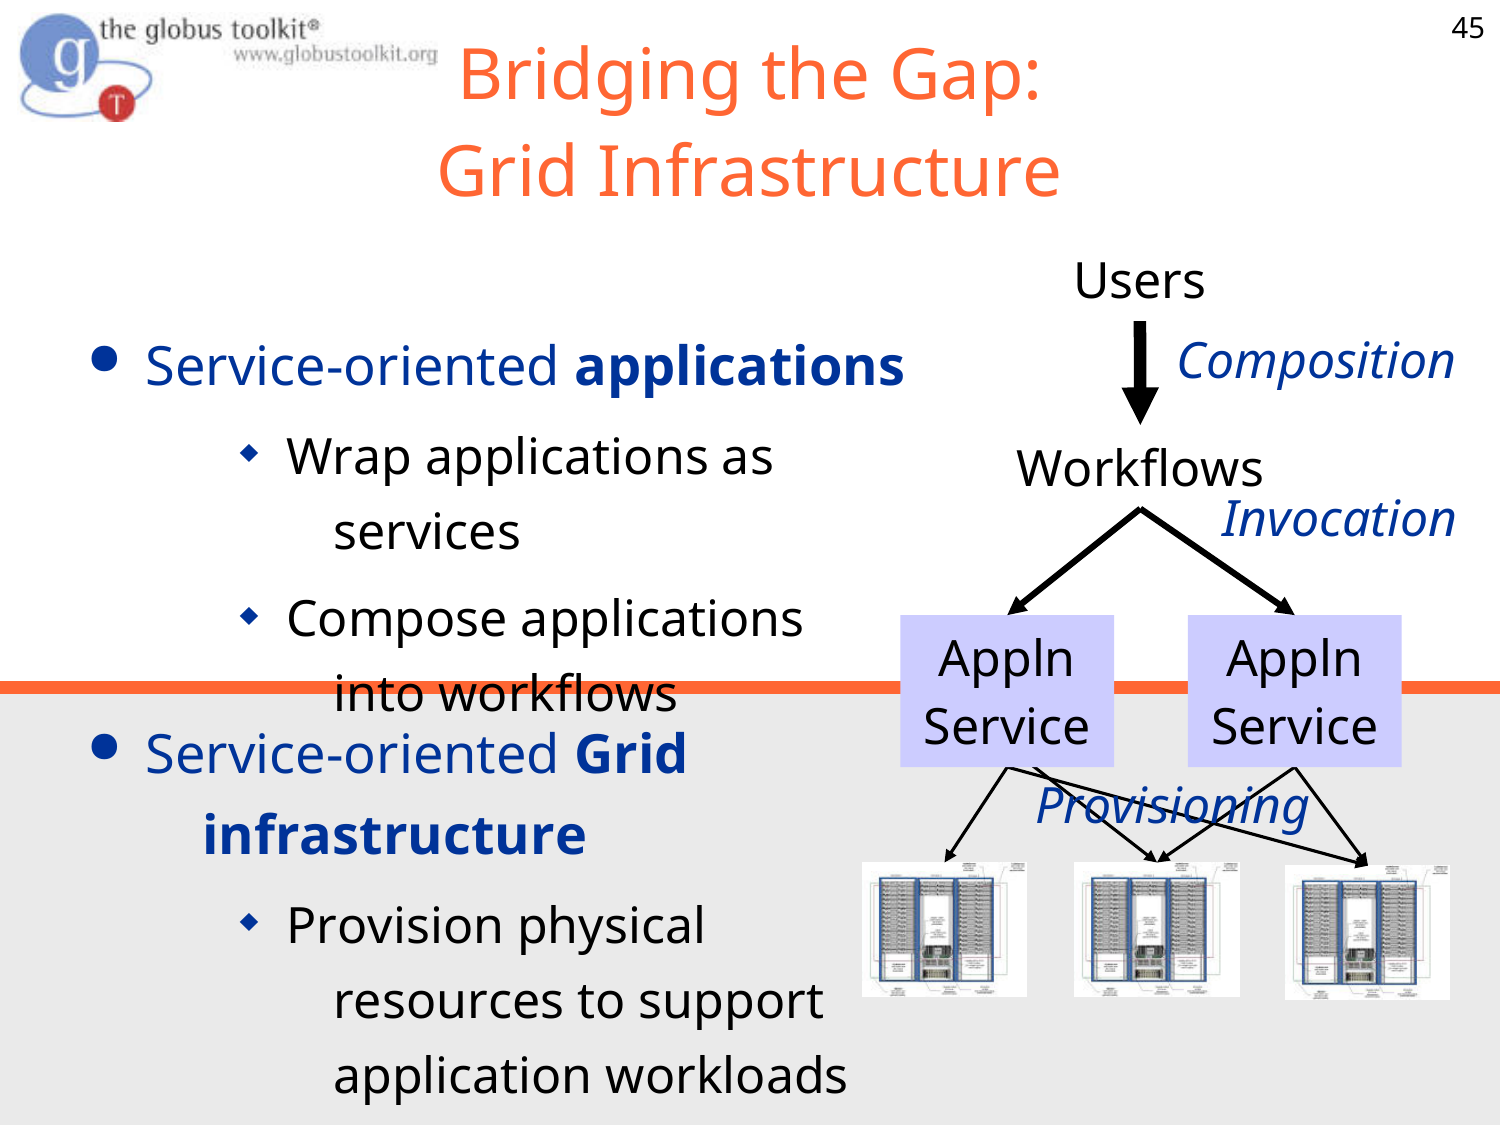

45
# Bridging the Gap: Grid Infrastructure
Users
Service-oriented applications
Wrap applications as
services
Compose applications
into workflows
Composition
Workflows
Invocation
Appln
Service
Appln
Service
Provisioning
Service-oriented Grid
infrastructure
Provision physical
resources to support
application workloads